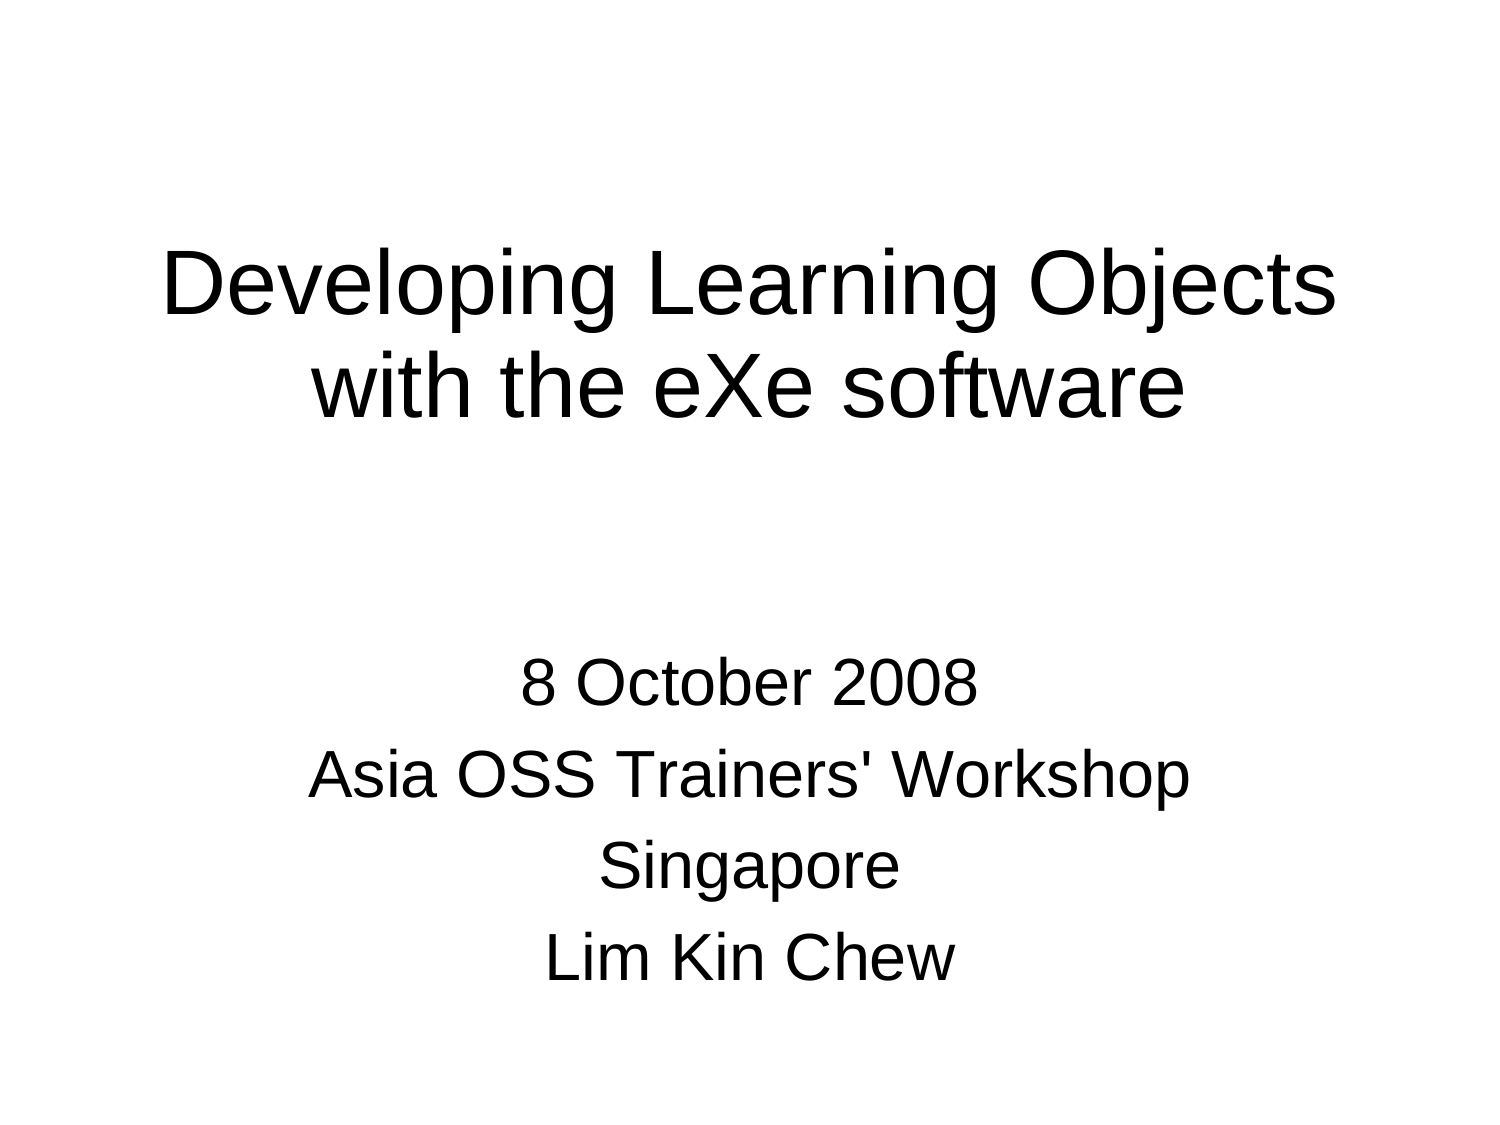

# Developing Learning Objects with the eXe software
8 October 2008
Asia OSS Trainers' Workshop
Singapore
Lim Kin Chew